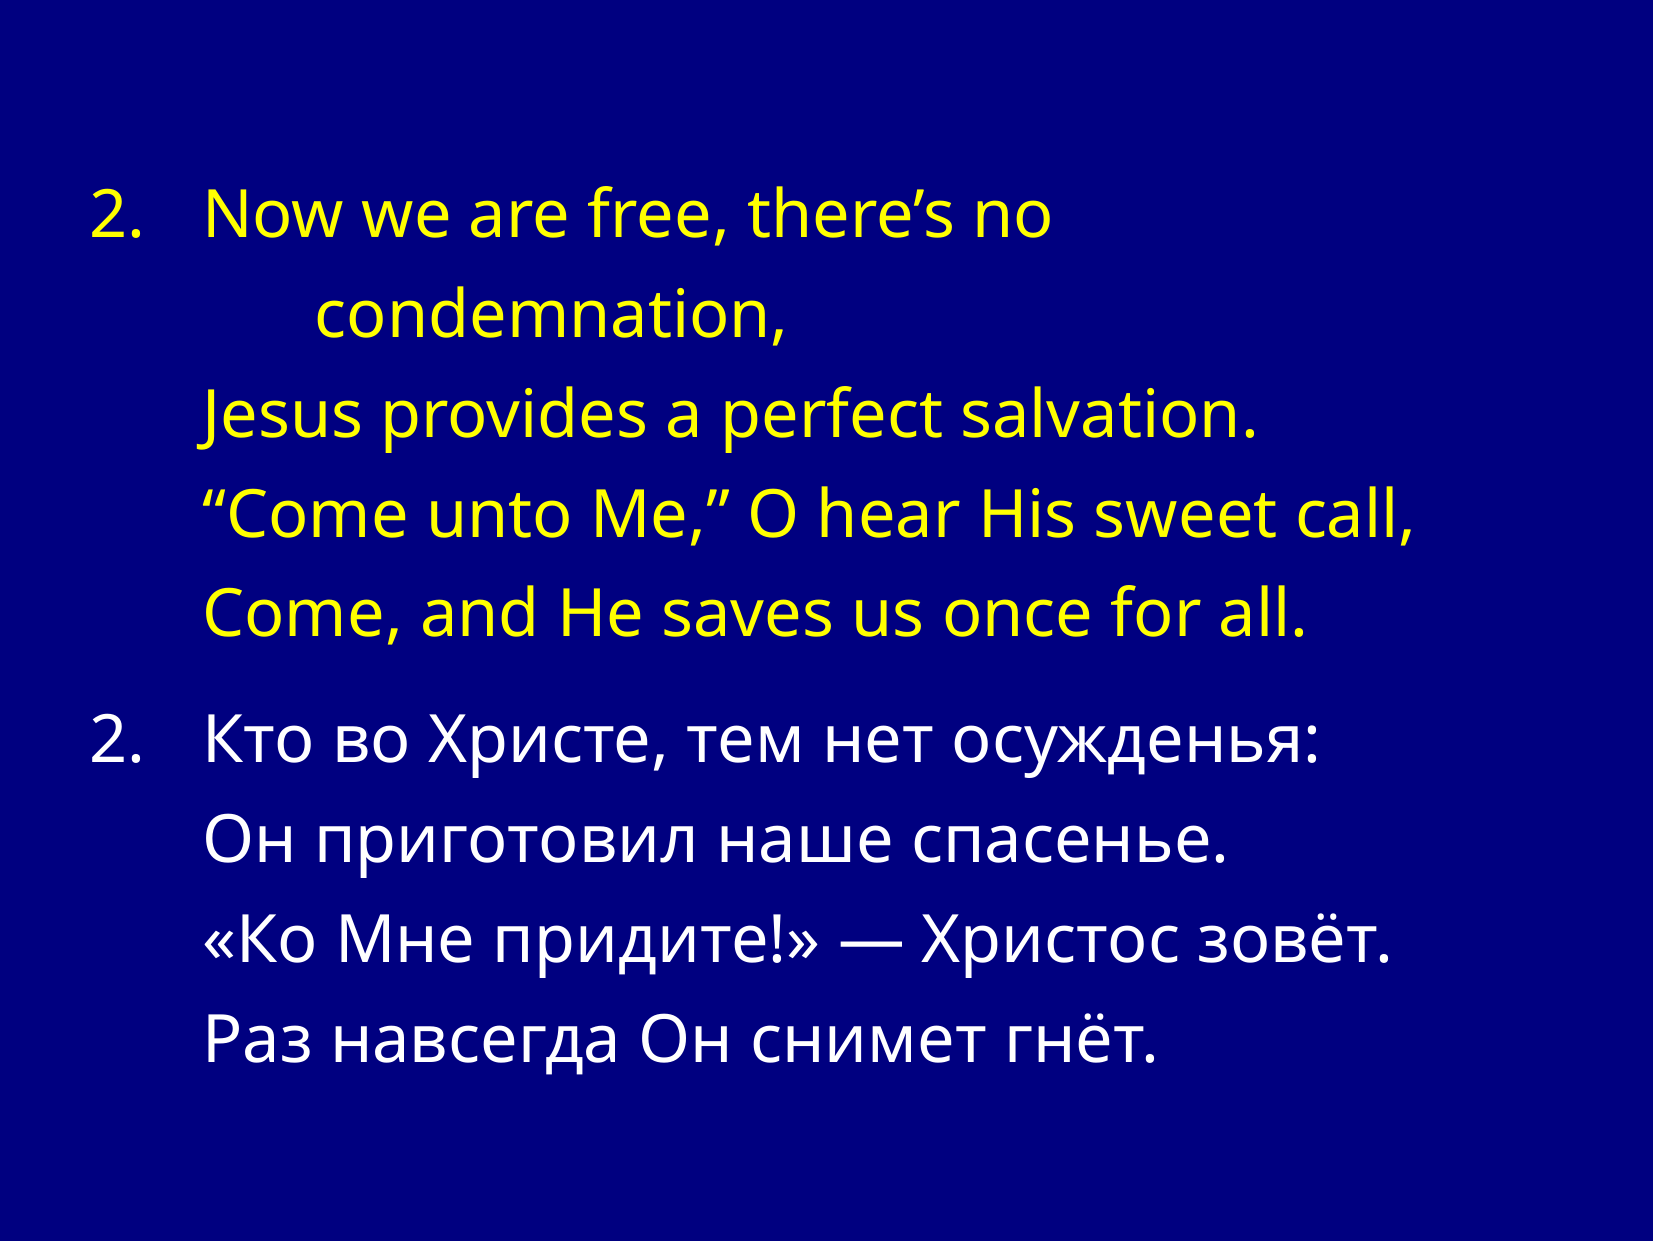

2.	Now we are free, there’s no
		condemnation,
	Jesus provides a perfect salvation.
	“Come unto Me,” O hear His sweet call,
	Come, and He saves us once for all.
2.	Кто во Христе, тем нет осужденья:
	Он приготовил наше спасенье.
	«Ко Мне придите!» — Христос зовёт.
	Раз навсегда Он снимет гнёт.